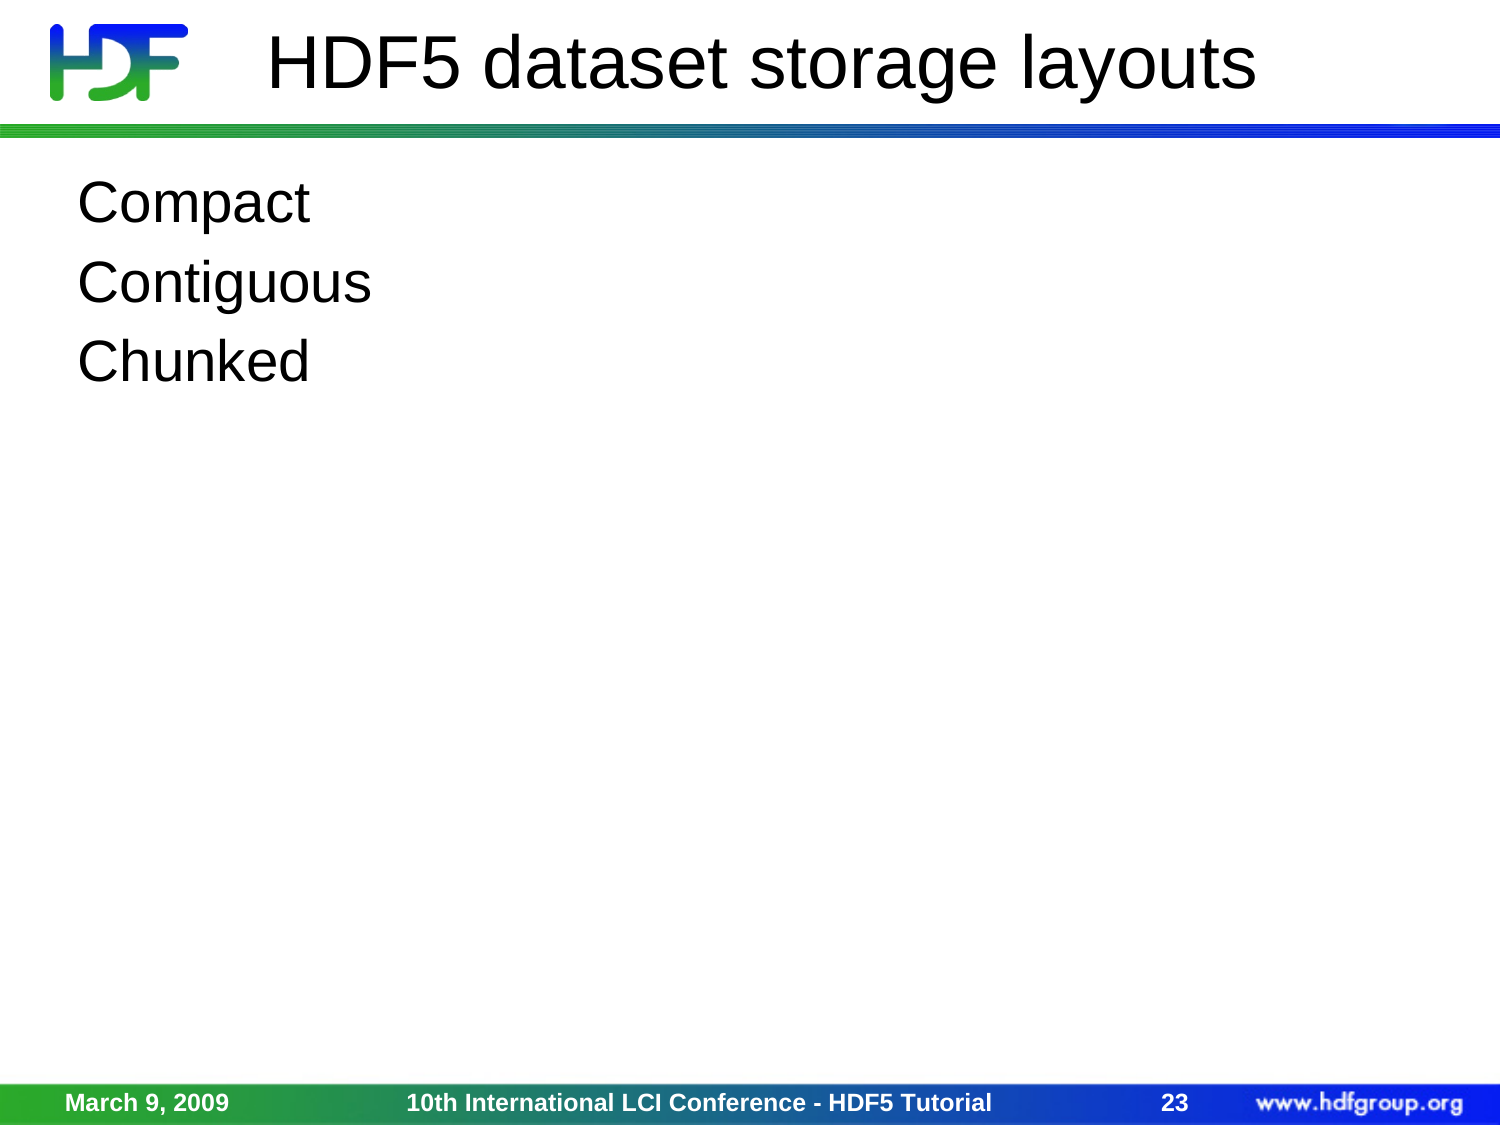

# HDF5 dataset storage layouts
Compact
Contiguous
Chunked
March 9, 2009
10th International LCI Conference - HDF5 Tutorial